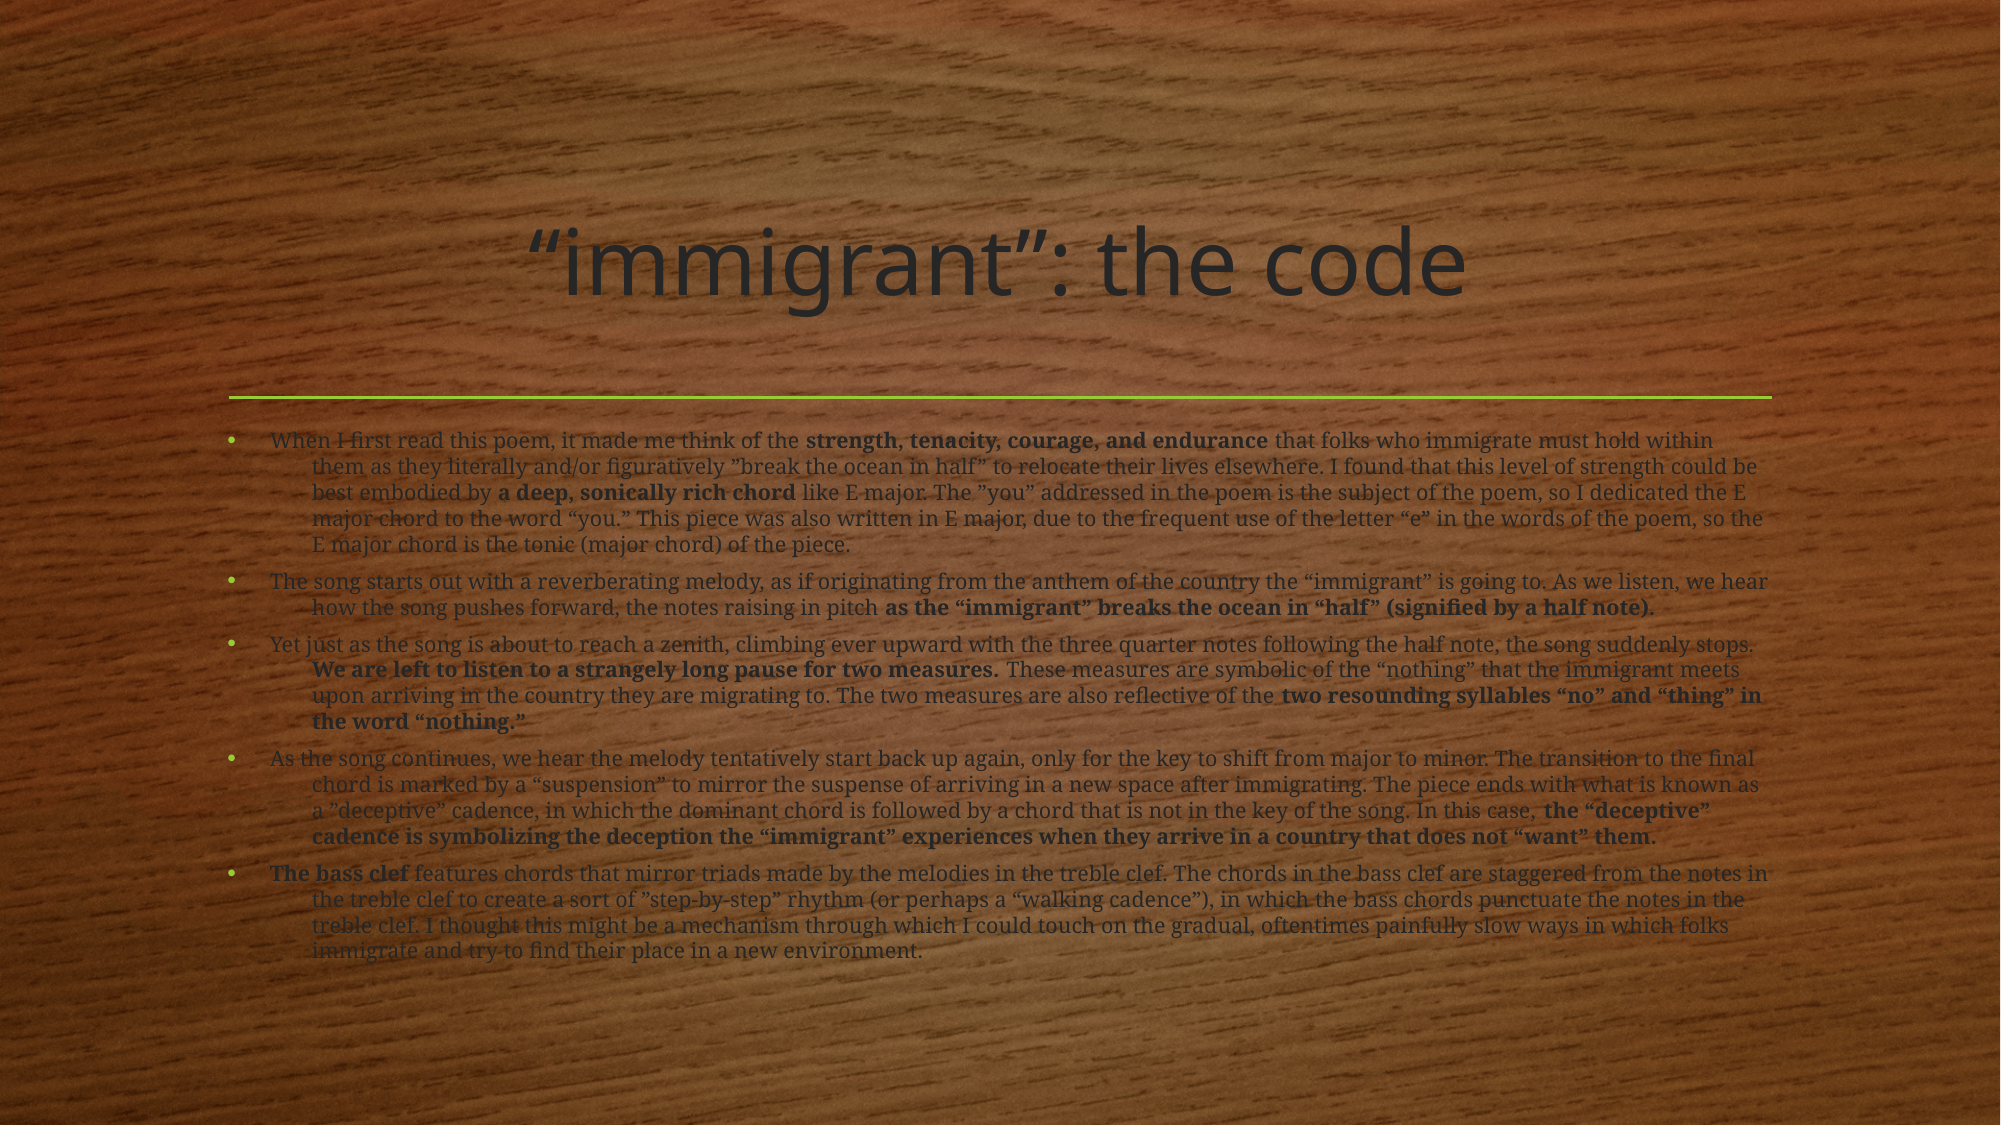

# “immigrant”: the code
When I first read this poem, it made me think of the strength, tenacity, courage, and endurance that folks who immigrate must hold within them as they literally and/or figuratively ”break the ocean in half” to relocate their lives elsewhere. I found that this level of strength could be best embodied by a deep, sonically rich chord like E major. The ”you” addressed in the poem is the subject of the poem, so I dedicated the E major chord to the word “you.” This piece was also written in E major, due to the frequent use of the letter “e” in the words of the poem, so the E major chord is the tonic (major chord) of the piece.
The song starts out with a reverberating melody, as if originating from the anthem of the country the “immigrant” is going to. As we listen, we hear how the song pushes forward, the notes raising in pitch as the “immigrant” breaks the ocean in “half” (signified by a half note).
Yet just as the song is about to reach a zenith, climbing ever upward with the three quarter notes following the half note, the song suddenly stops. We are left to listen to a strangely long pause for two measures. These measures are symbolic of the “nothing” that the immigrant meets upon arriving in the country they are migrating to. The two measures are also reflective of the two resounding syllables “no” and “thing” in the word “nothing.”
As the song continues, we hear the melody tentatively start back up again, only for the key to shift from major to minor. The transition to the final chord is marked by a “suspension” to mirror the suspense of arriving in a new space after immigrating. The piece ends with what is known as a ”deceptive” cadence, in which the dominant chord is followed by a chord that is not in the key of the song. In this case, the “deceptive” cadence is symbolizing the deception the “immigrant” experiences when they arrive in a country that does not “want” them.
The bass clef features chords that mirror triads made by the melodies in the treble clef. The chords in the bass clef are staggered from the notes in the treble clef to create a sort of ”step-by-step” rhythm (or perhaps a “walking cadence”), in which the bass chords punctuate the notes in the treble clef. I thought this might be a mechanism through which I could touch on the gradual, oftentimes painfully slow ways in which folks immigrate and try to find their place in a new environment.